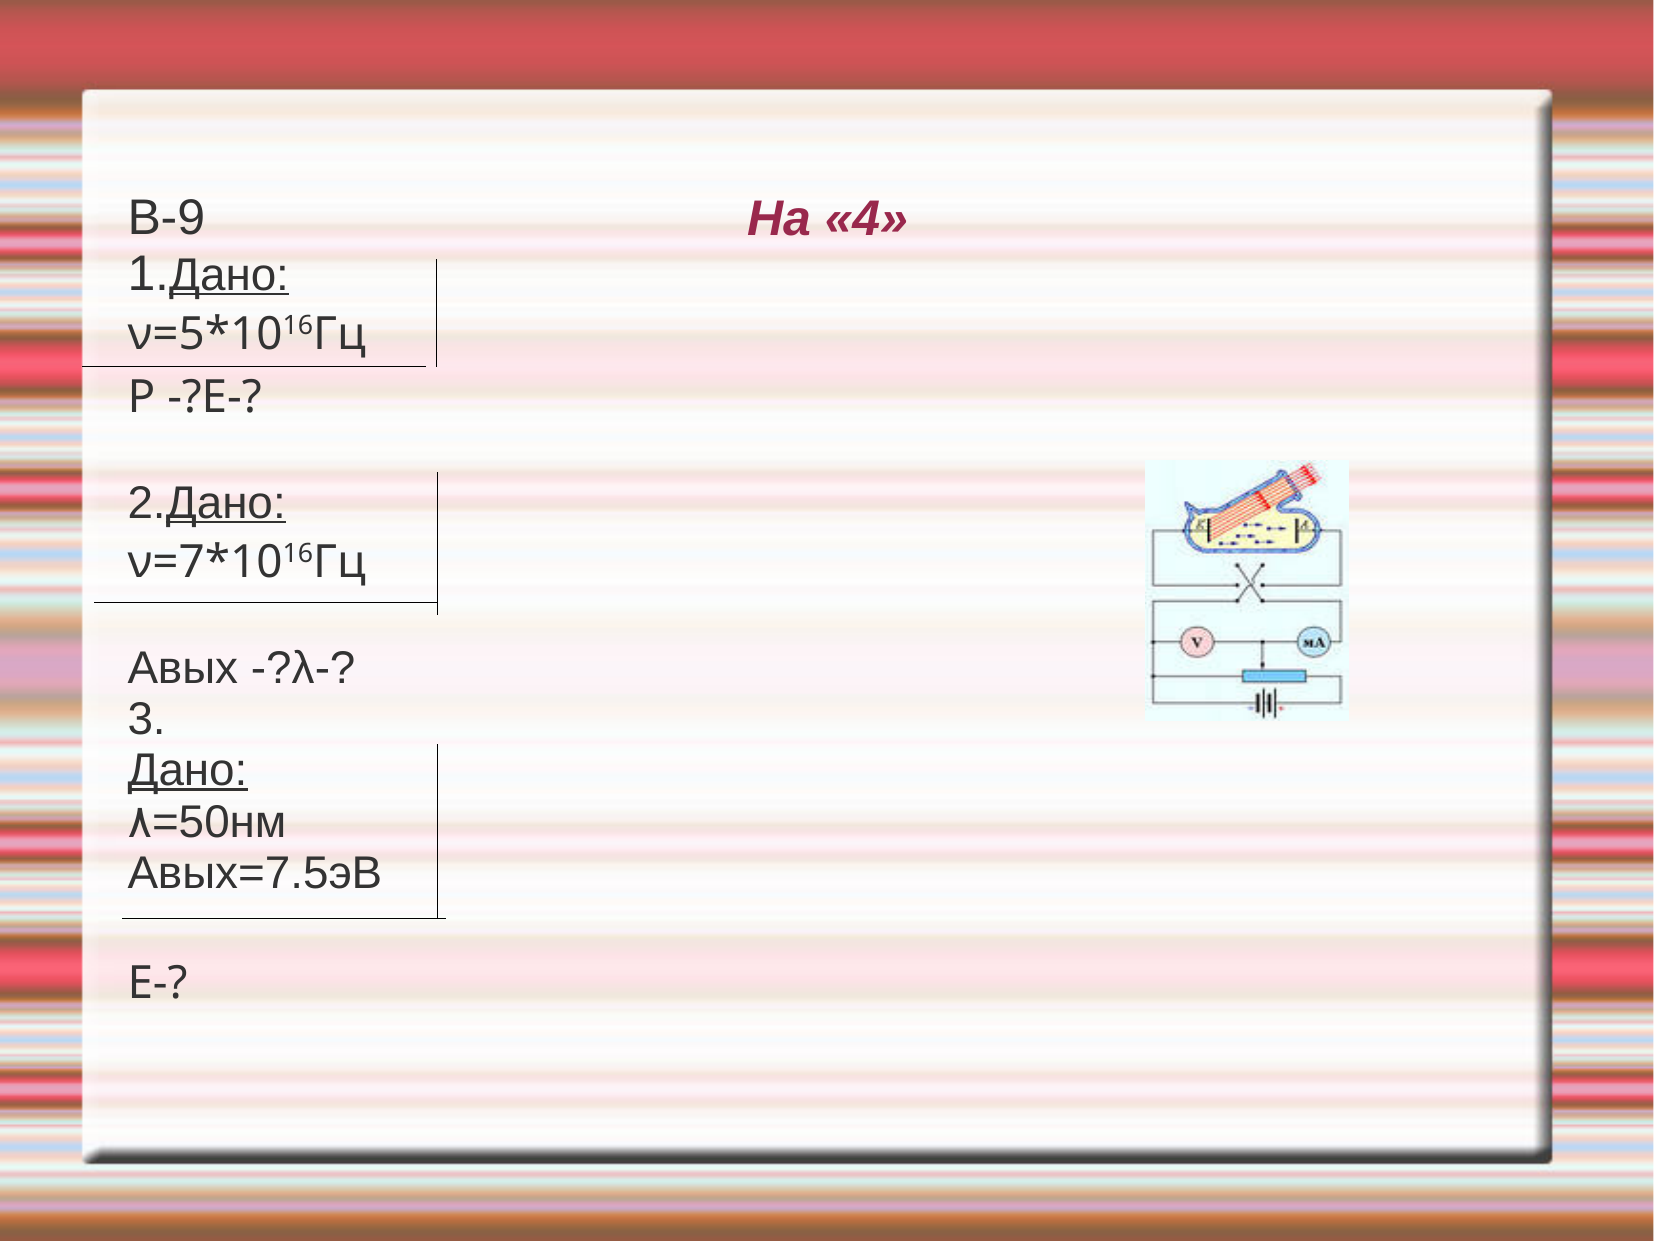

# На «4»
В-9
1.Дано:
ν=5*1016Гц
Р -?Е-?
2.Дано:
ν=7*1016Гц
Авых -?λ-?
3.
Дано:
٨=50нм
Авых=7.5эВ
Е-?